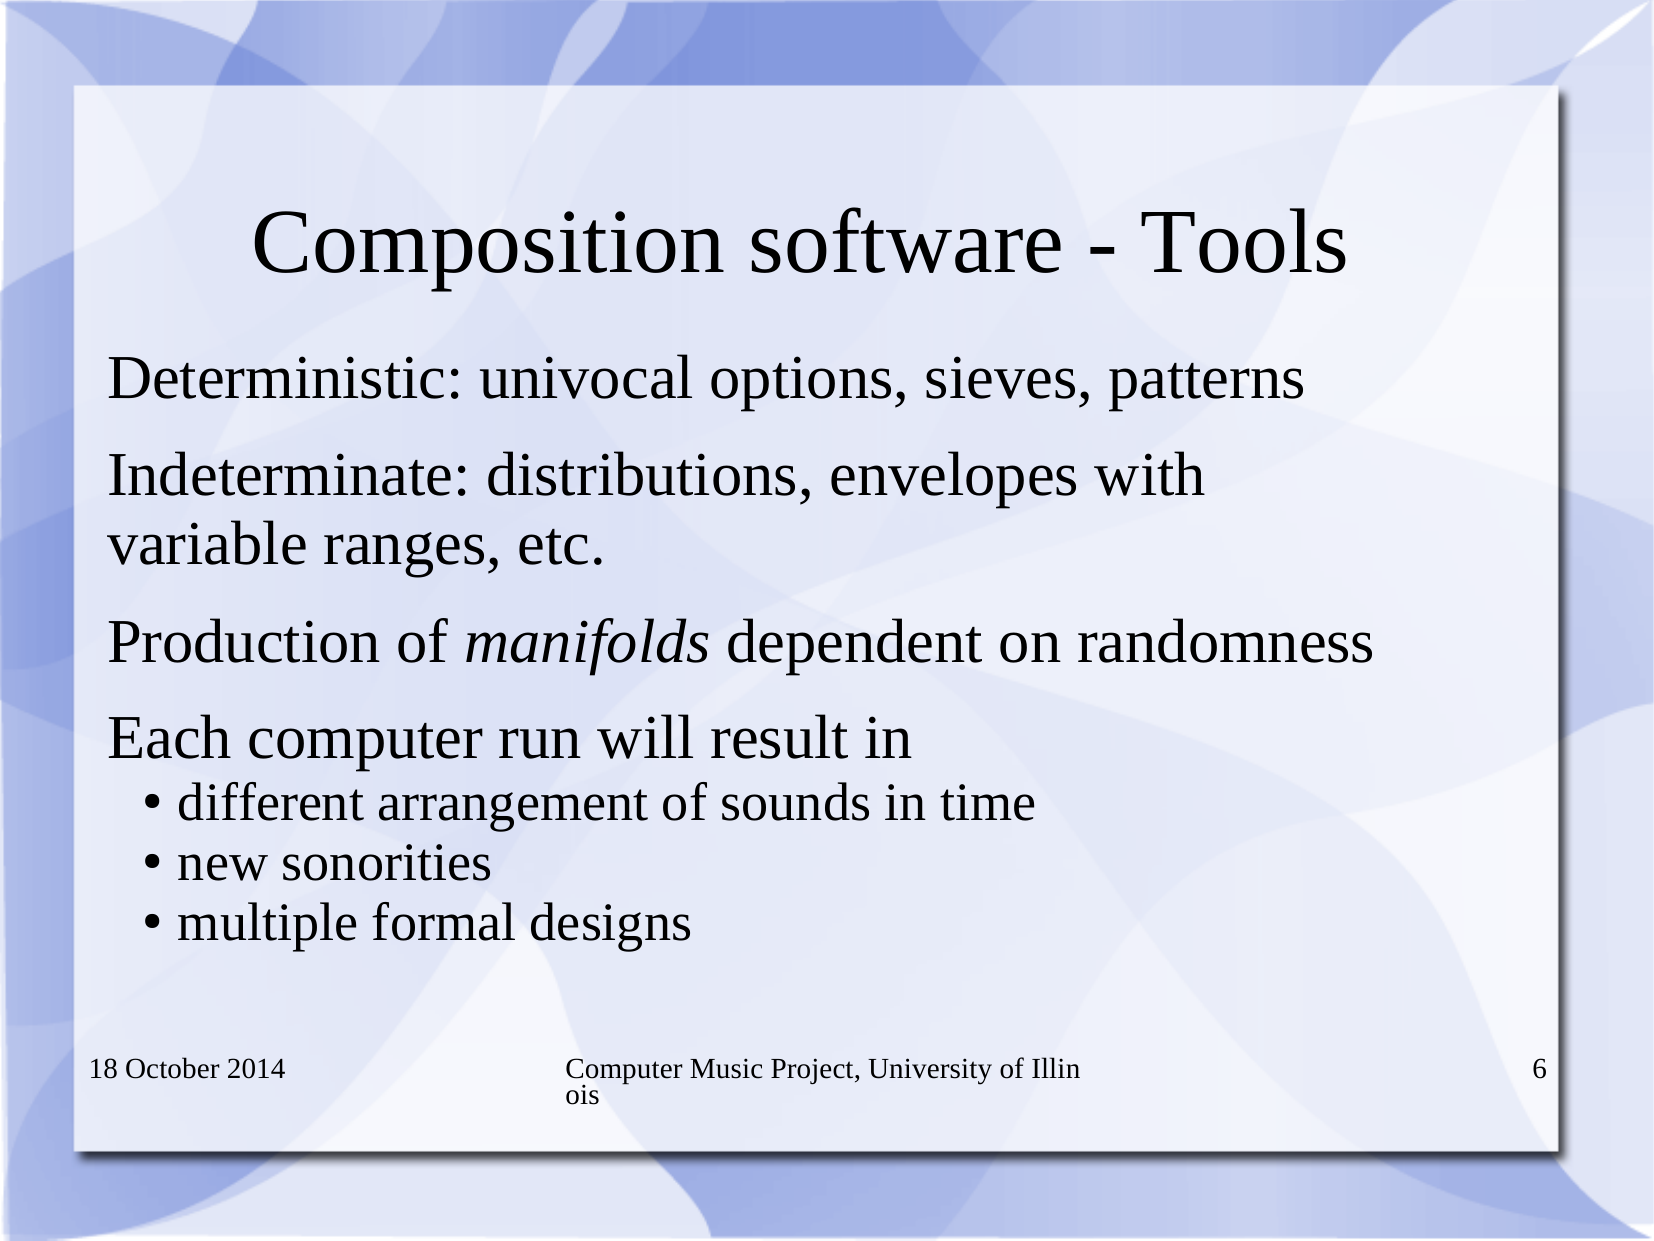

# Composition software - Tools
Deterministic: univocal options, sieves, patterns
Indeterminate: distributions, envelopes with 		 variable ranges, etc.
Production of manifolds dependent on randomness
Each computer run will result in
different arrangement of sounds in time
new sonorities
multiple formal designs
18 October 2014
Computer Music Project, University of Illinois
6